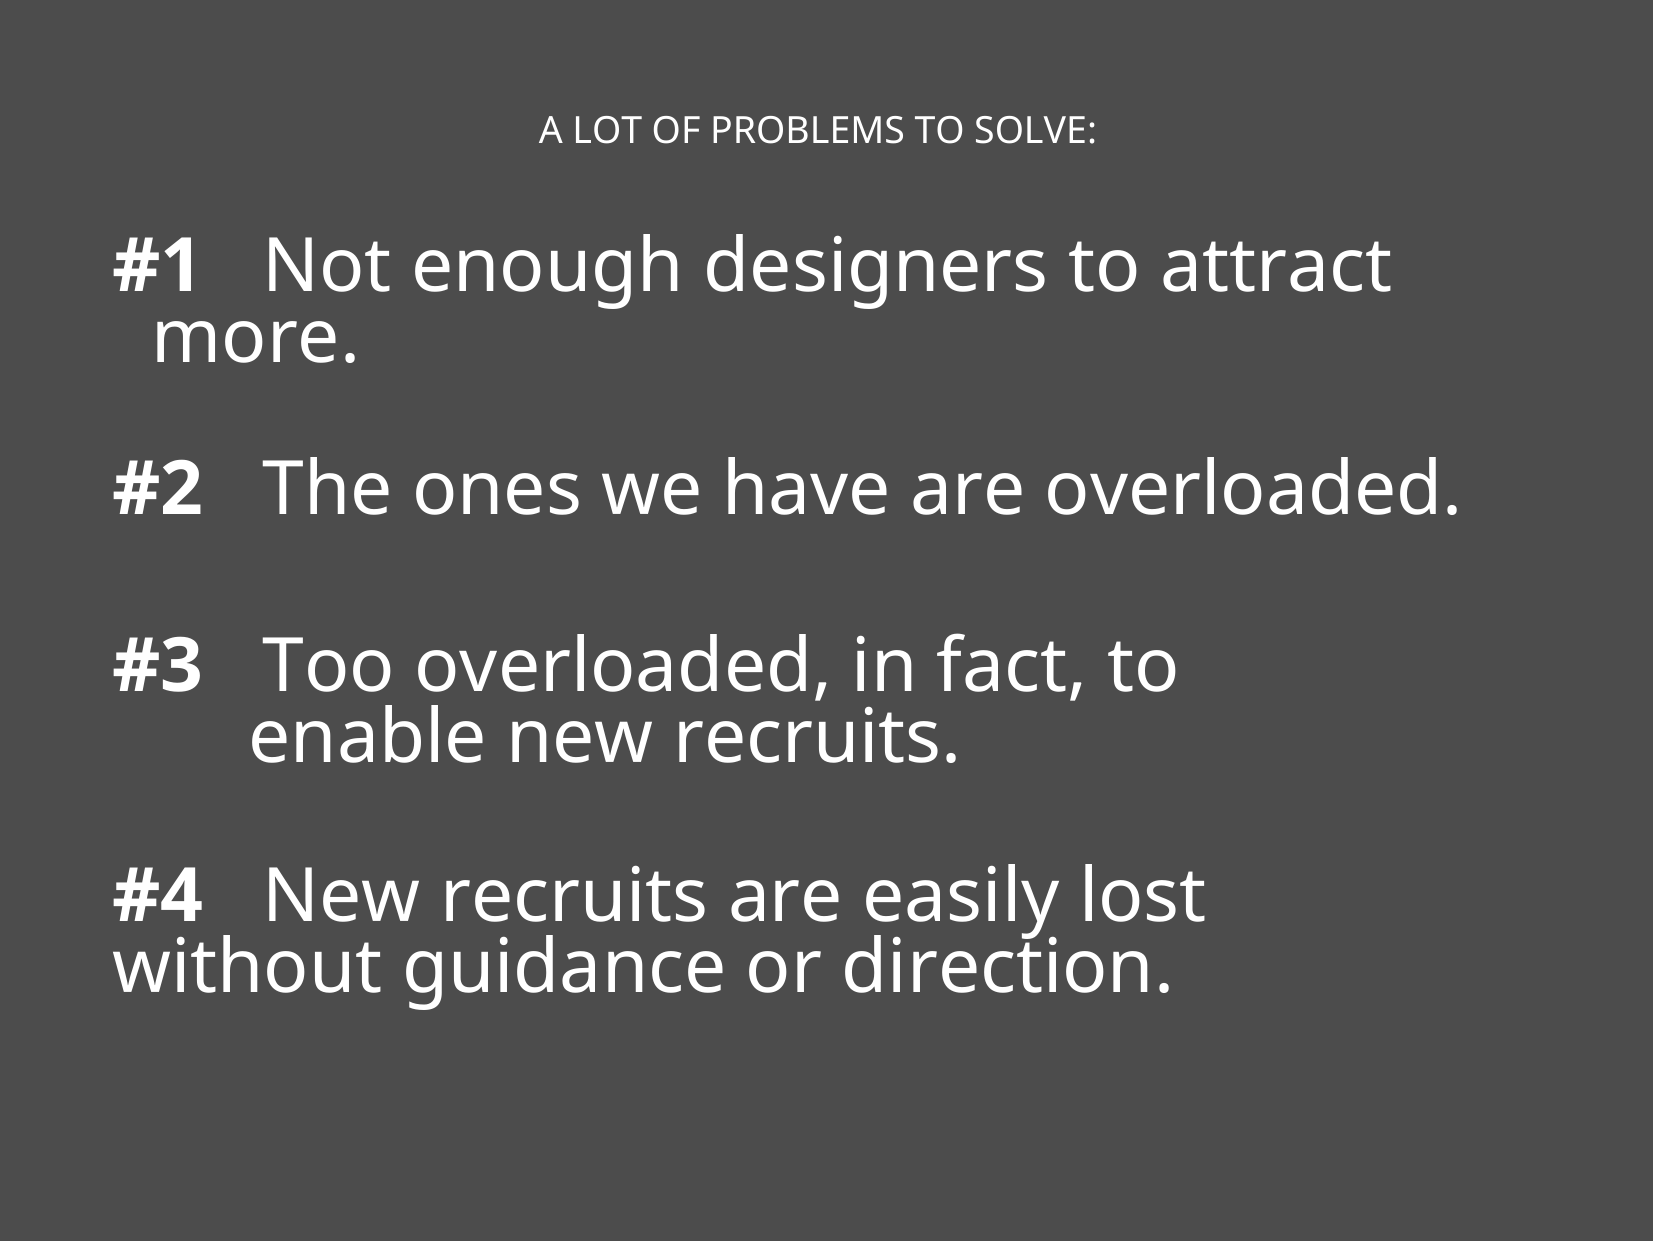

A LOT OF PROBLEMS TO SOLVE:
# #1 Not enough designers to attract more.
#2 The ones we have are overloaded.
#3 Too overloaded, in fact, to
 enable new recruits.
#4 New recruits are easily lost without guidance or direction.